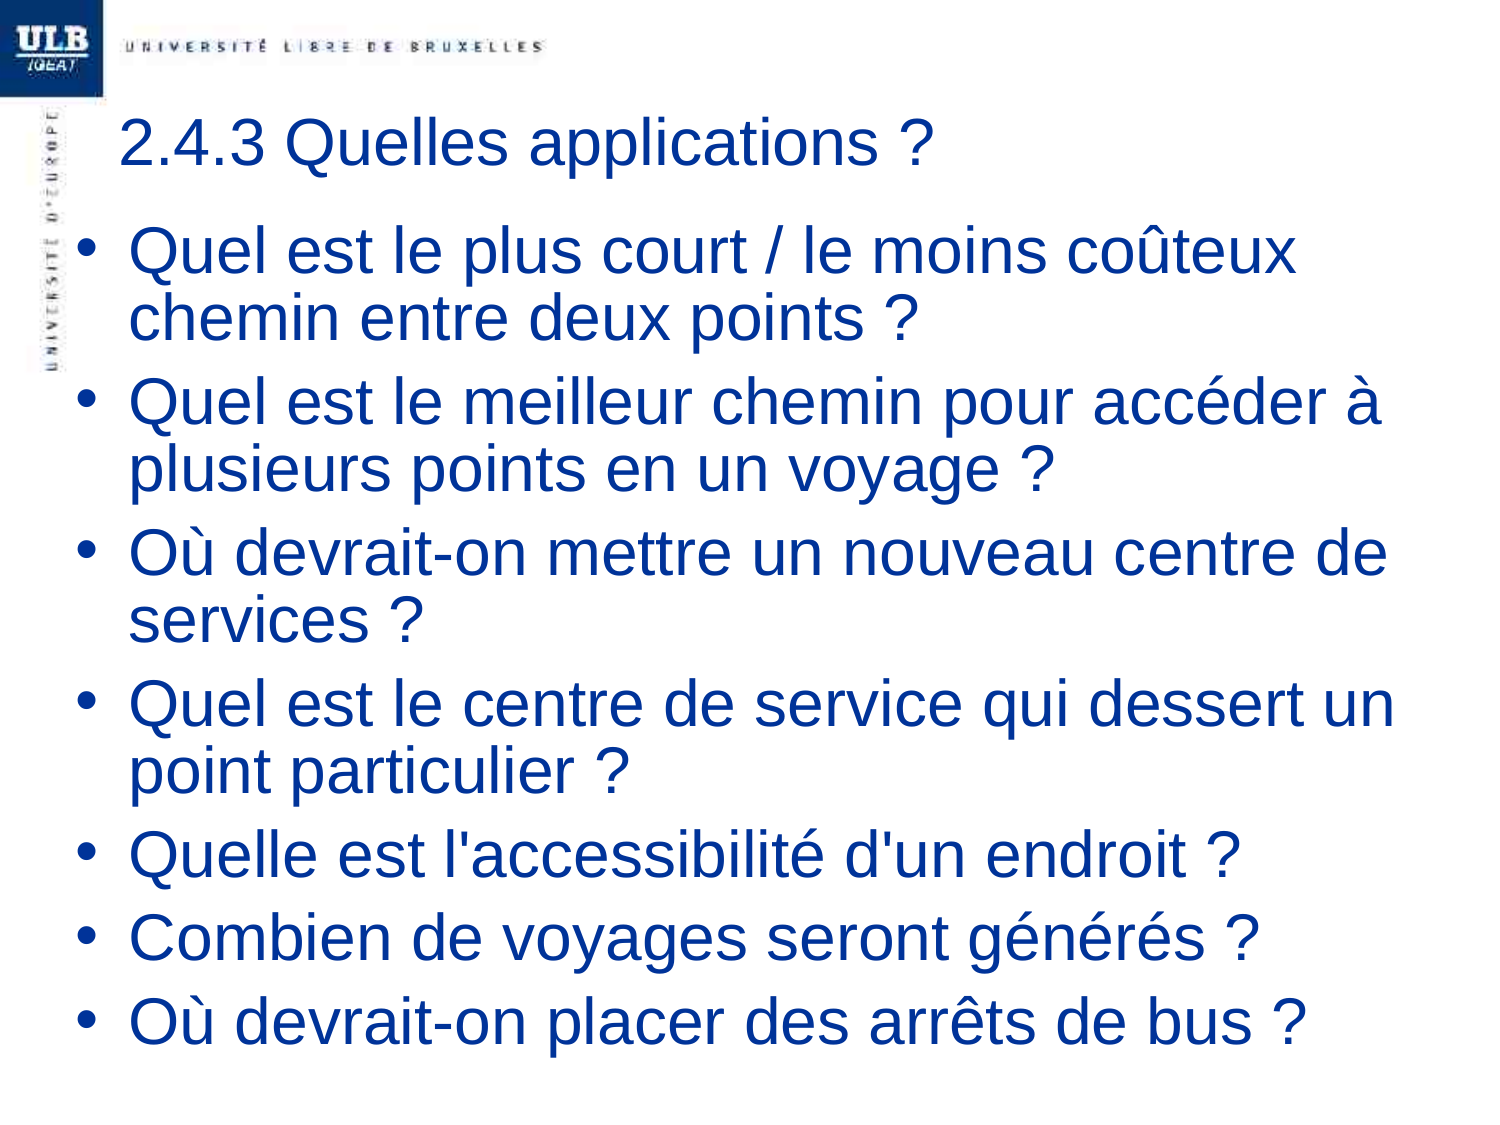

# 2.4.3 Quelles applications ?
Quel est le plus court / le moins coûteux chemin entre deux points ?
Quel est le meilleur chemin pour accéder à plusieurs points en un voyage ?
Où devrait-on mettre un nouveau centre de services ?
Quel est le centre de service qui dessert un point particulier ?
Quelle est l'accessibilité d'un endroit ?
Combien de voyages seront générés ?
Où devrait-on placer des arrêts de bus ?